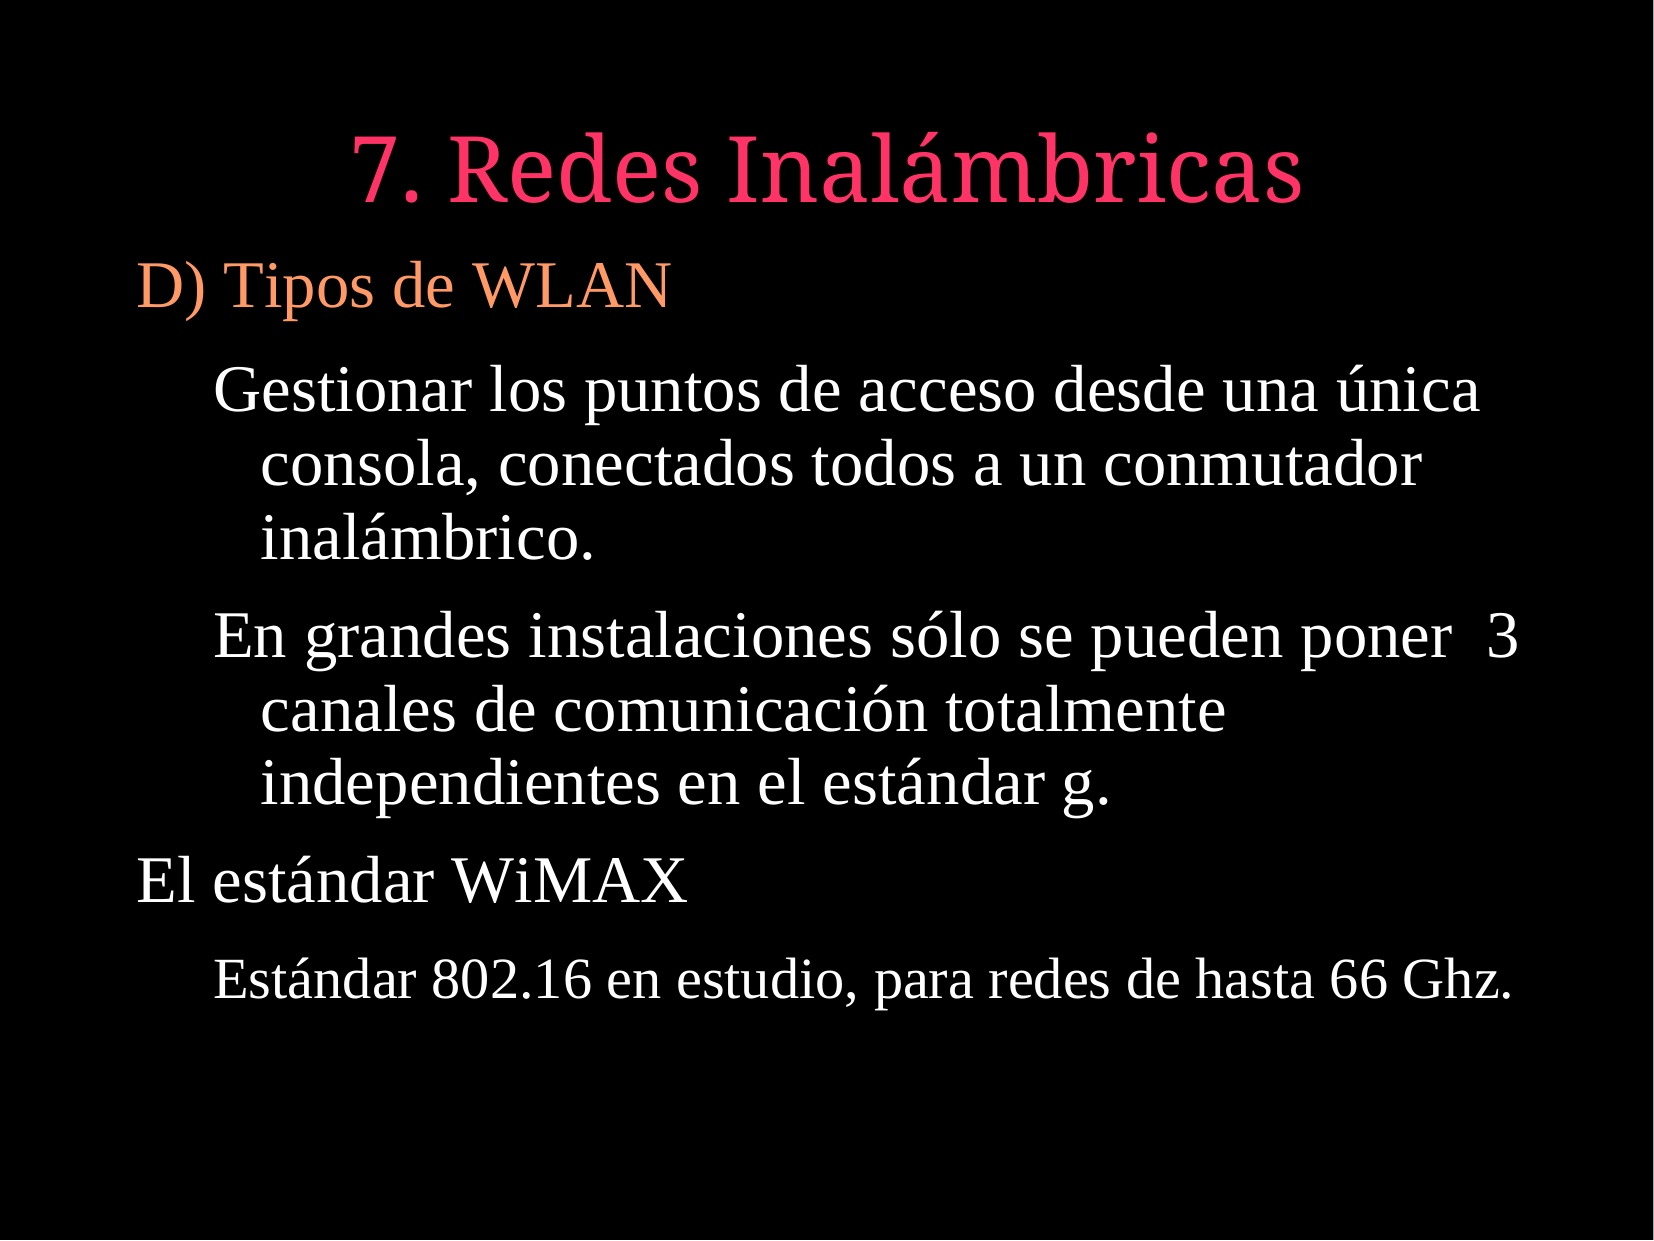

# 7. Redes Inalámbricas
D) Tipos de WLAN
Gestionar los puntos de acceso desde una única consola, conectados todos a un conmutador inalámbrico.
En grandes instalaciones sólo se pueden poner 3 canales de comunicación totalmente independientes en el estándar g.
El estándar WiMAX
Estándar 802.16 en estudio, para redes de hasta 66 Ghz.